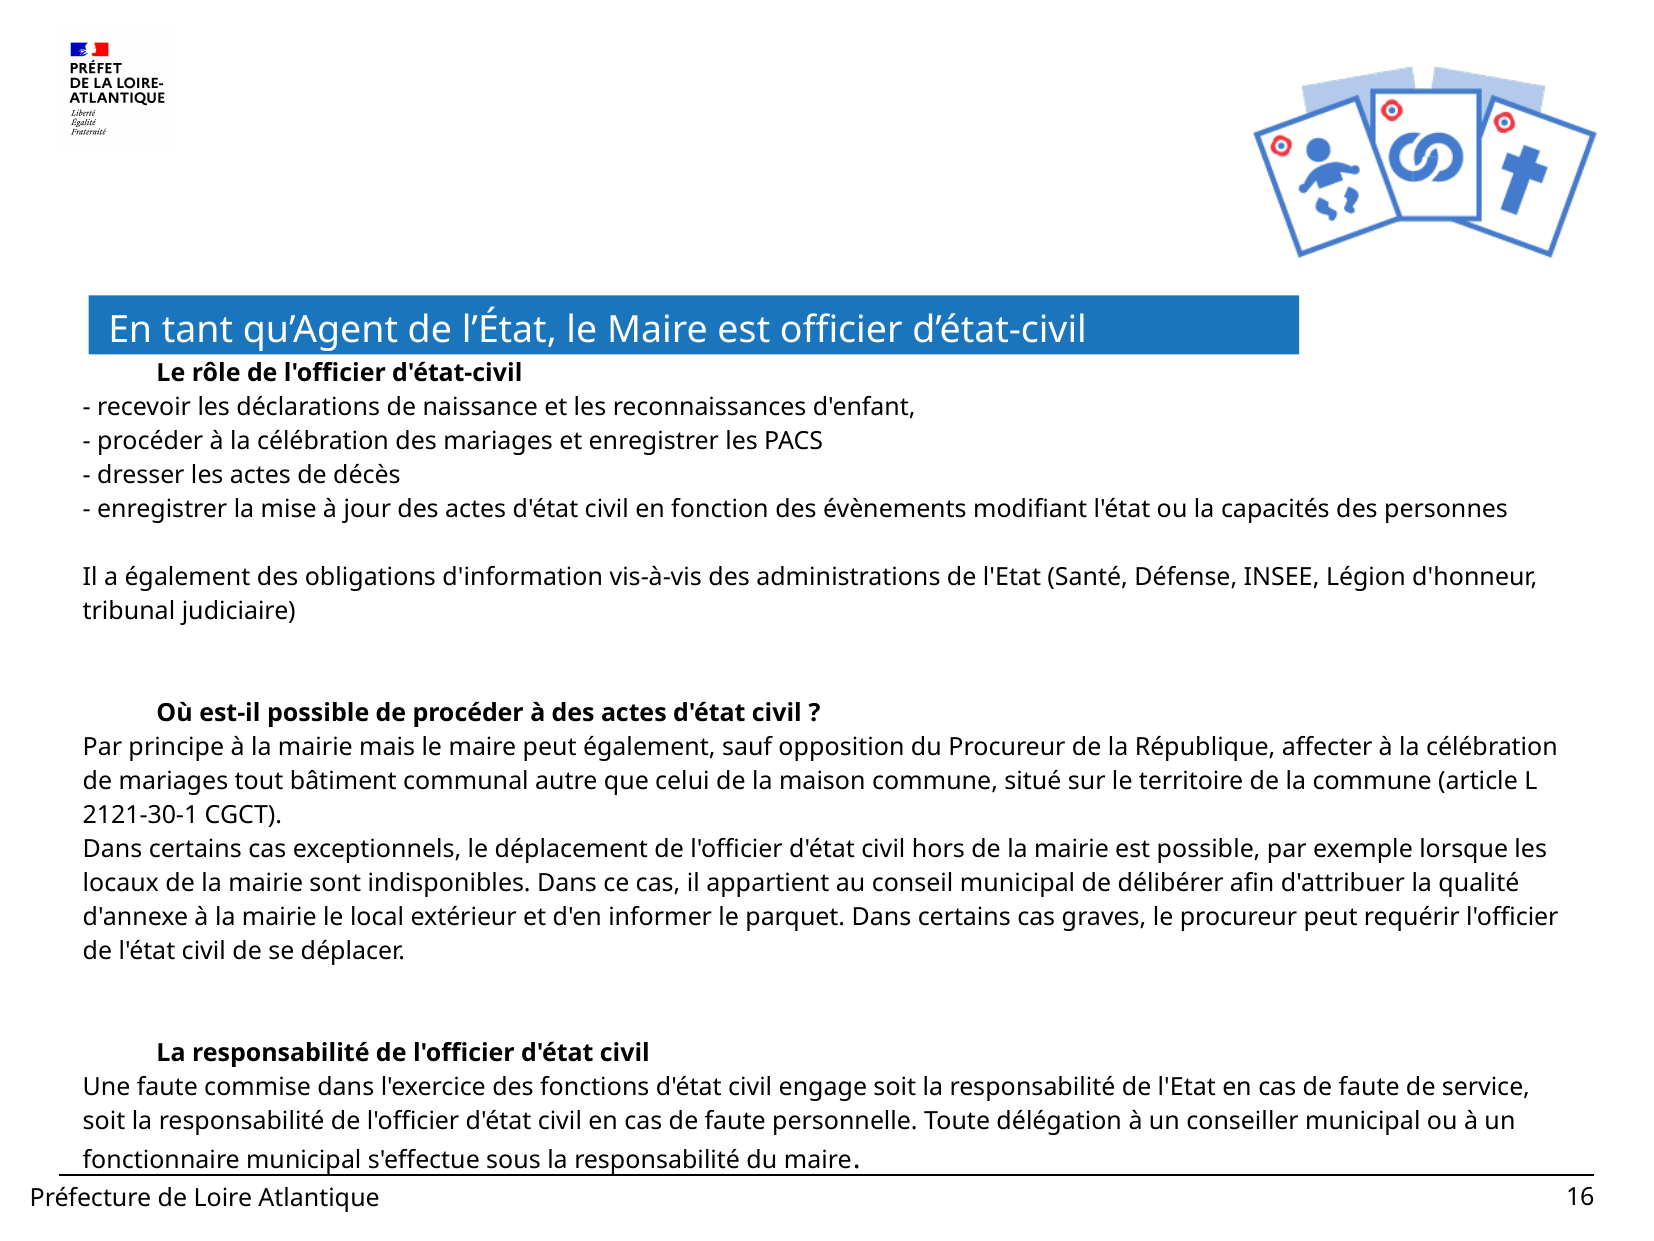

En tant qu’Agent de l’État, le Maire est officier d’état-civil
# Le rôle de l'officier d'état-civil
- recevoir les déclarations de naissance et les reconnaissances d'enfant,
- procéder à la célébration des mariages et enregistrer les PACS
- dresser les actes de décès
- enregistrer la mise à jour des actes d'état civil en fonction des évènements modifiant l'état ou la capacités des personnes
Il a également des obligations d'information vis-à-vis des administrations de l'Etat (Santé, Défense, INSEE, Légion d'honneur, tribunal judiciaire)
	Où est-il possible de procéder à des actes d'état civil ?
Par principe à la mairie mais le maire peut également, sauf opposition du Procureur de la République, affecter à la célébration de mariages tout bâtiment communal autre que celui de la maison commune, situé sur le territoire de la commune (article L 2121-30-1 CGCT).
Dans certains cas exceptionnels, le déplacement de l'officier d'état civil hors de la mairie est possible, par exemple lorsque les locaux de la mairie sont indisponibles. Dans ce cas, il appartient au conseil municipal de délibérer afin d'attribuer la qualité d'annexe à la mairie le local extérieur et d'en informer le parquet. Dans certains cas graves, le procureur peut requérir l'officier de l'état civil de se déplacer.
	La responsabilité de l'officier d'état civil
Une faute commise dans l'exercice des fonctions d'état civil engage soit la responsabilité de l'Etat en cas de faute de service, soit la responsabilité de l'officier d'état civil en cas de faute personnelle. Toute délégation à un conseiller municipal ou à un fonctionnaire municipal s'effectue sous la responsabilité du maire.
16
Préfecture de Loire Atlantique